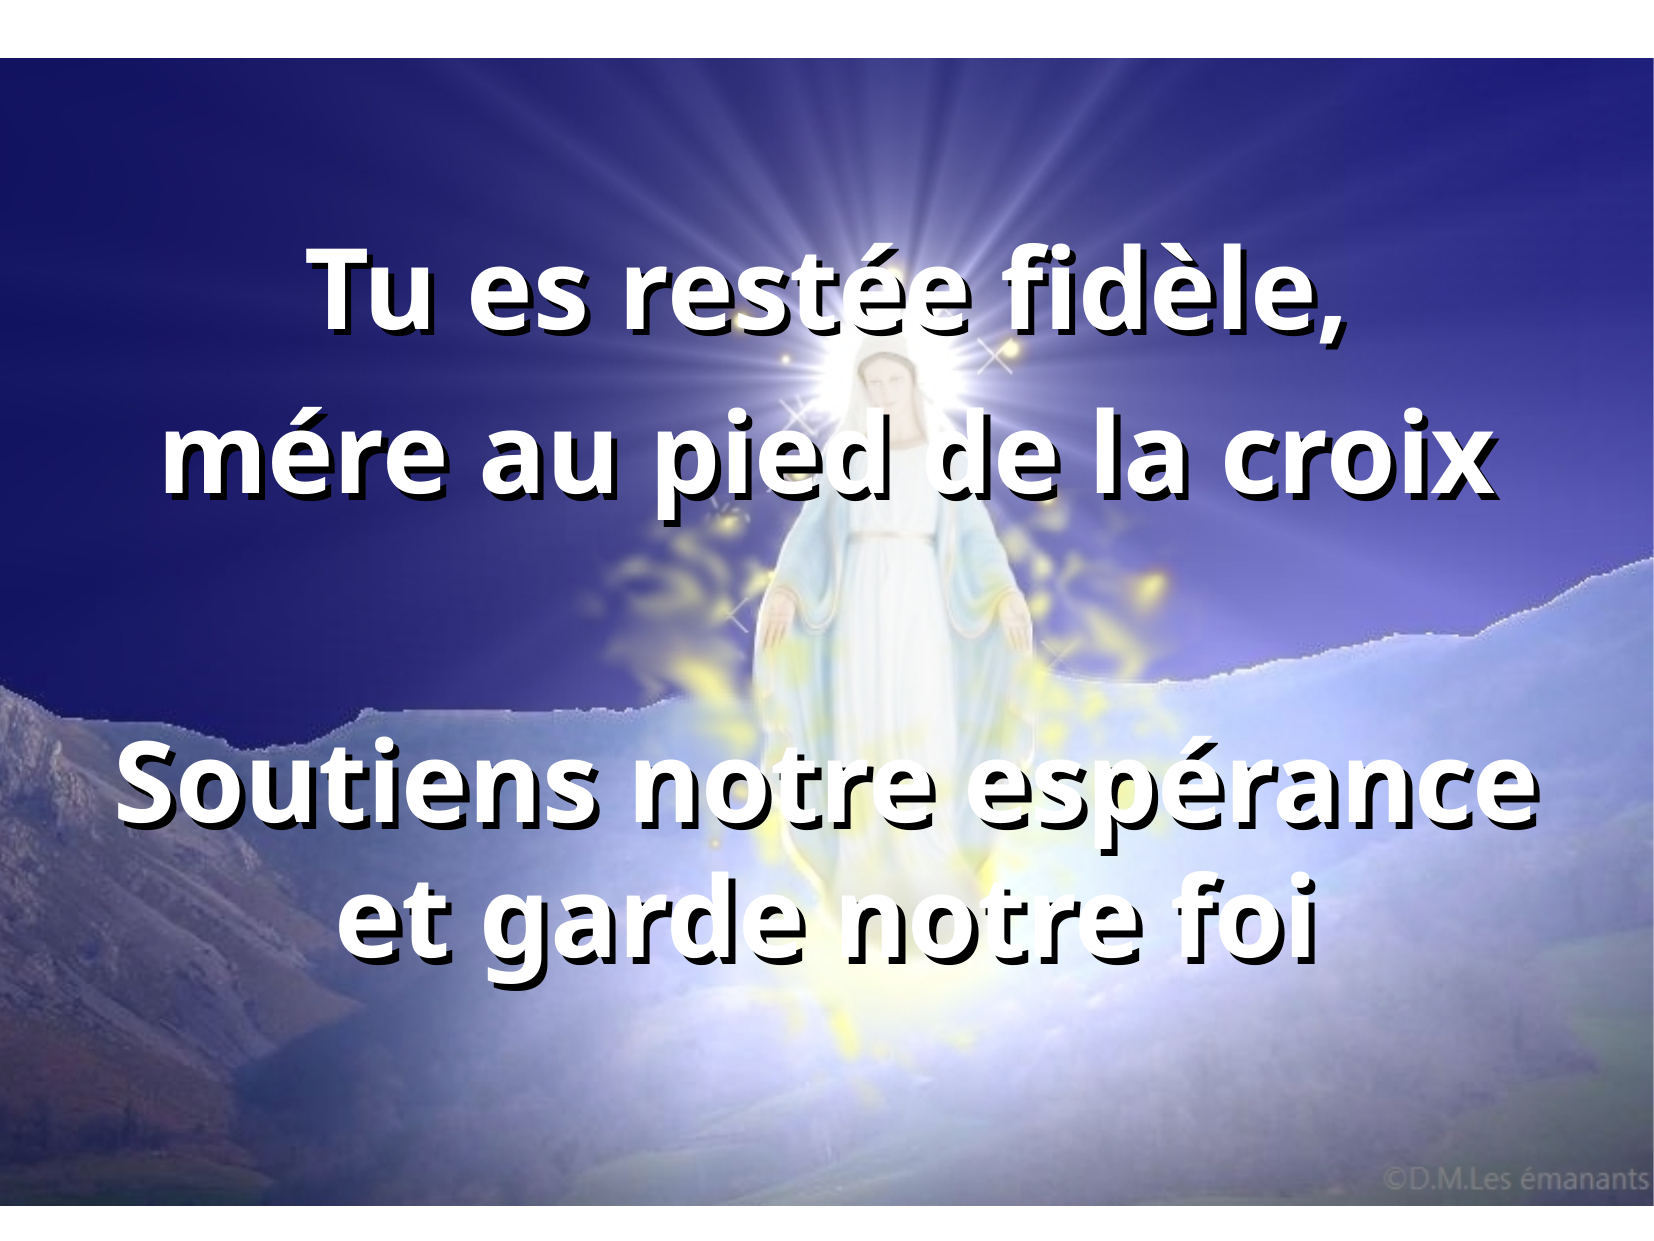

# Tu es restée fidèle,
mére au pied de la croix
Soutiens notre espérance et garde notre foi